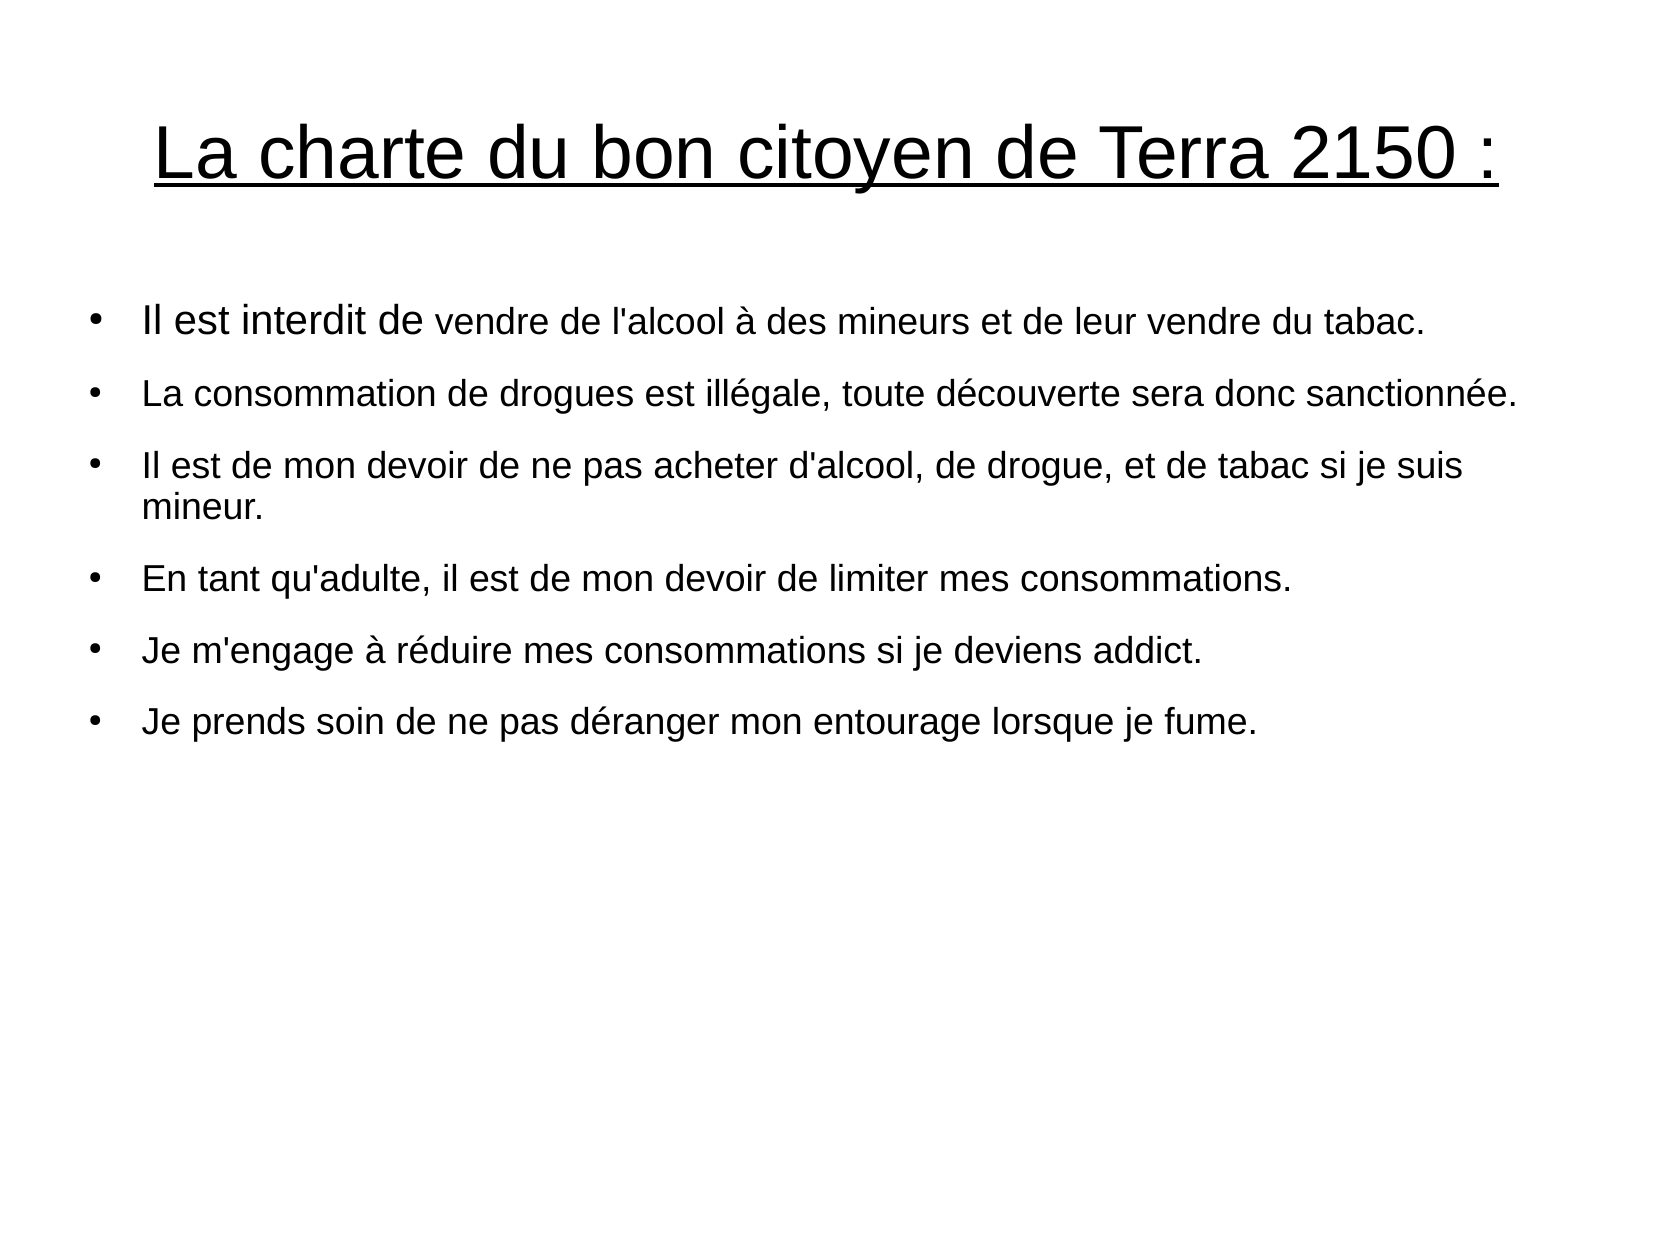

# La charte du bon citoyen de Terra 2150 :
Il est interdit de vendre de l'alcool à des mineurs et de leur vendre du tabac.
La consommation de drogues est illégale, toute découverte sera donc sanctionnée.
Il est de mon devoir de ne pas acheter d'alcool, de drogue, et de tabac si je suis mineur.
En tant qu'adulte, il est de mon devoir de limiter mes consommations.
Je m'engage à réduire mes consommations si je deviens addict.
Je prends soin de ne pas déranger mon entourage lorsque je fume.